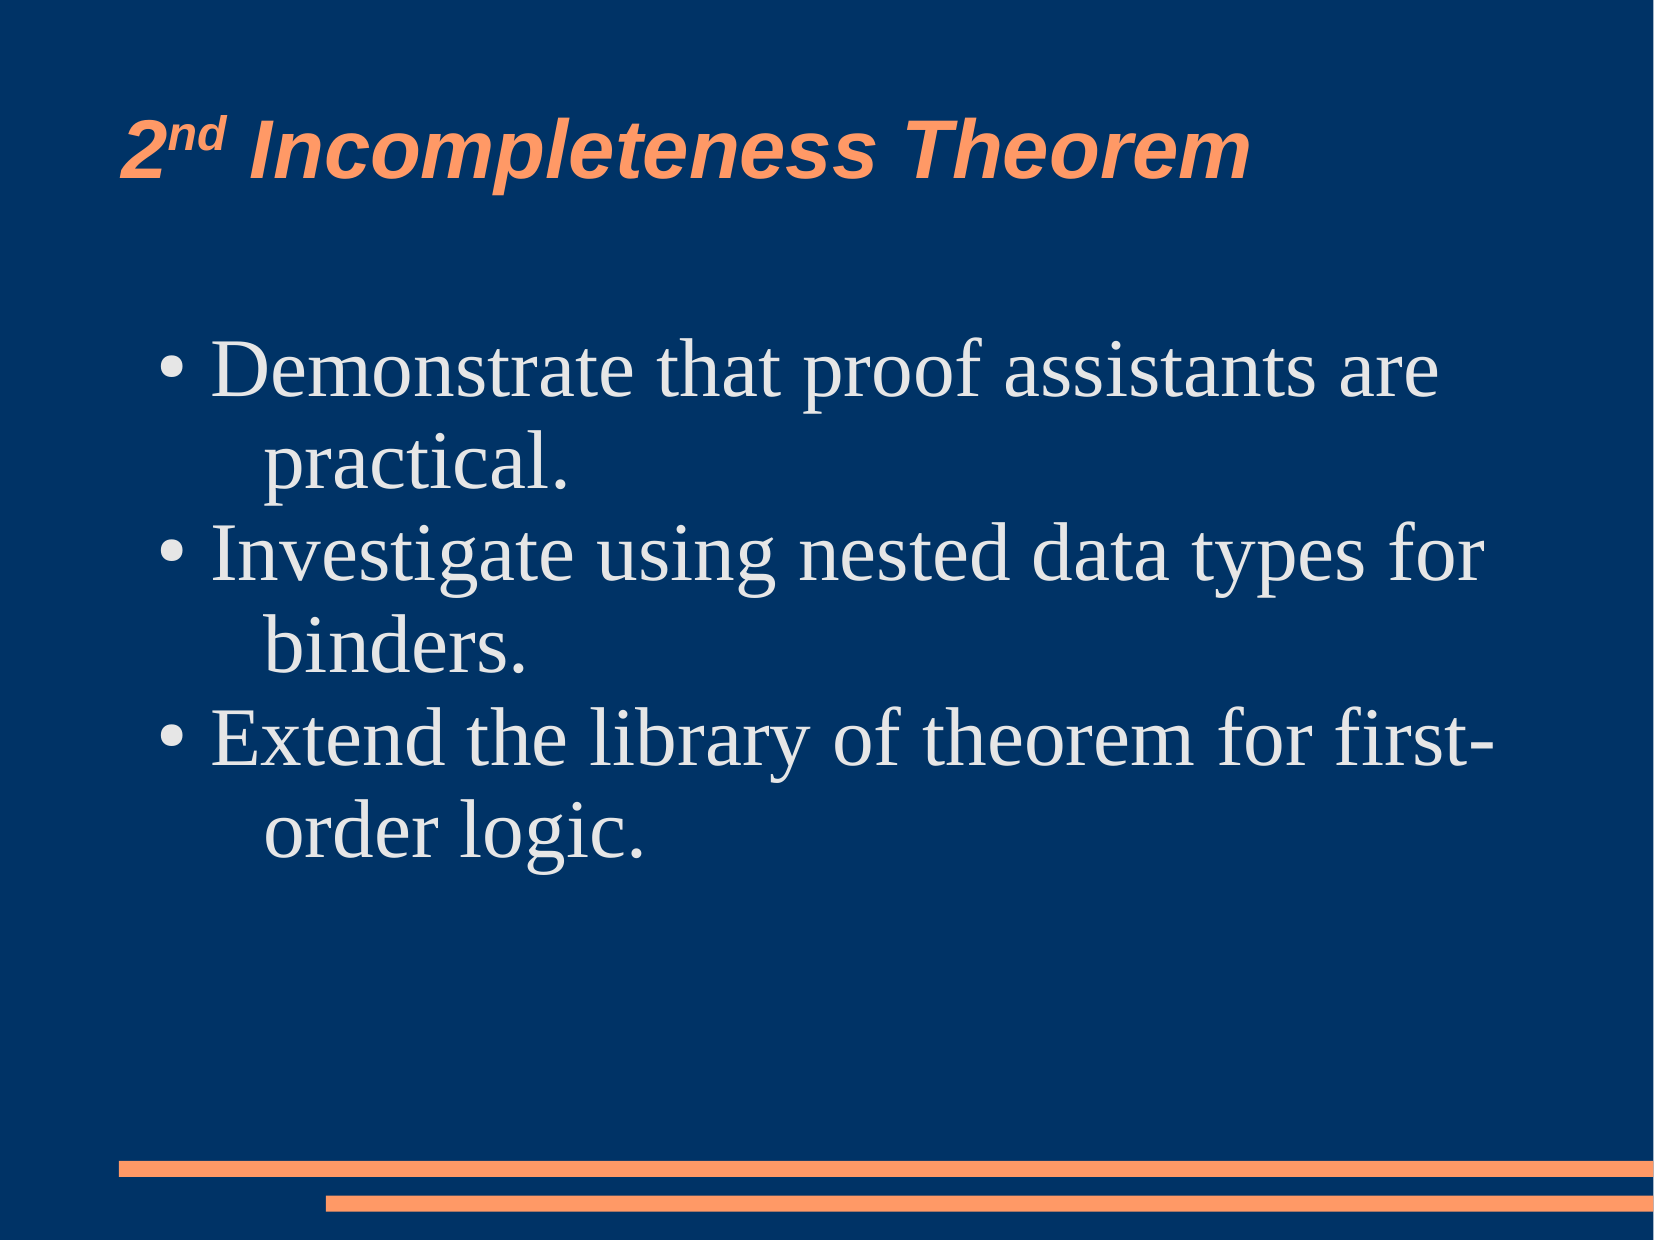

# 2nd Incompleteness Theorem
Demonstrate that proof assistants are practical.
Investigate using nested data types for binders.
Extend the library of theorem for first-order logic.